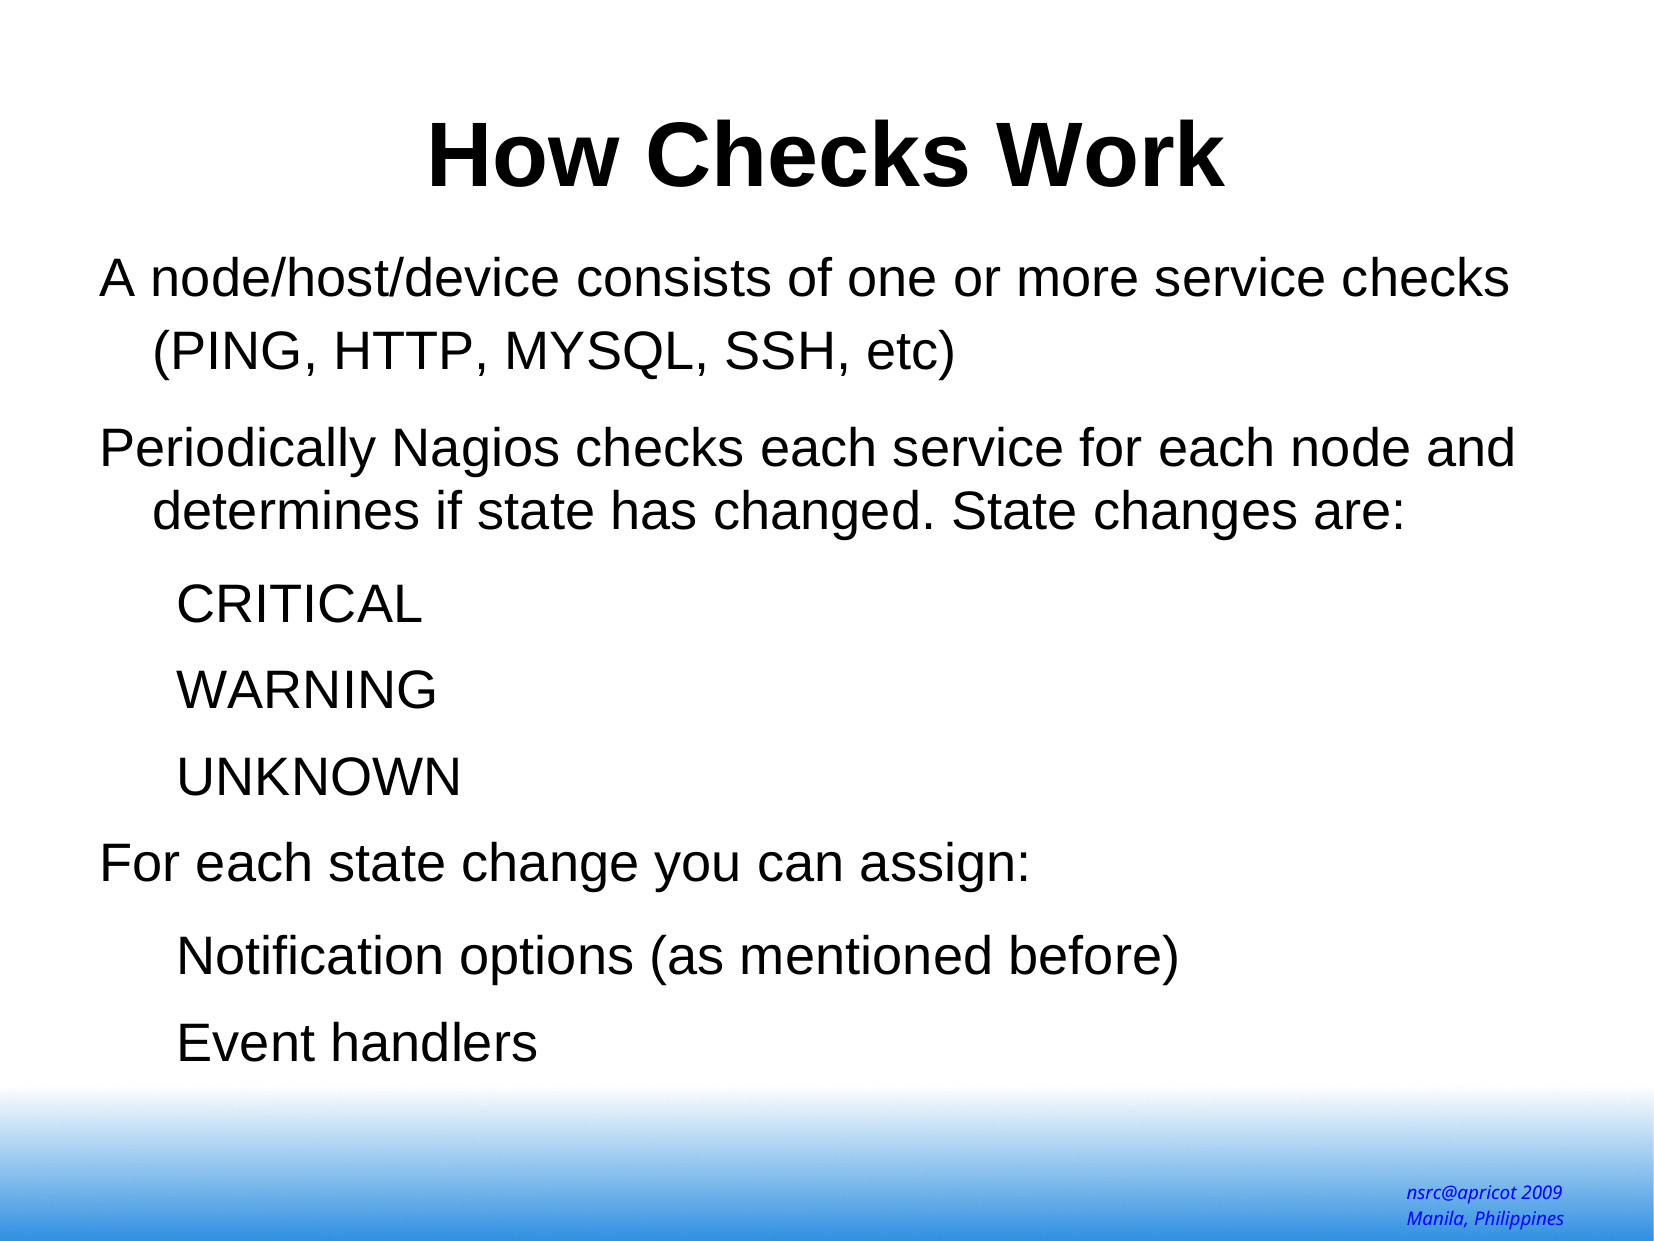

# How Checks Work
A node/host/device consists of one or more service checks (PING, HTTP, MYSQL, SSH, etc)‏
Periodically Nagios checks each service for each node and determines if state has changed. State changes are:
CRITICAL
WARNING
UNKNOWN
For each state change you can assign:
Notification options (as mentioned before)
Event handlers